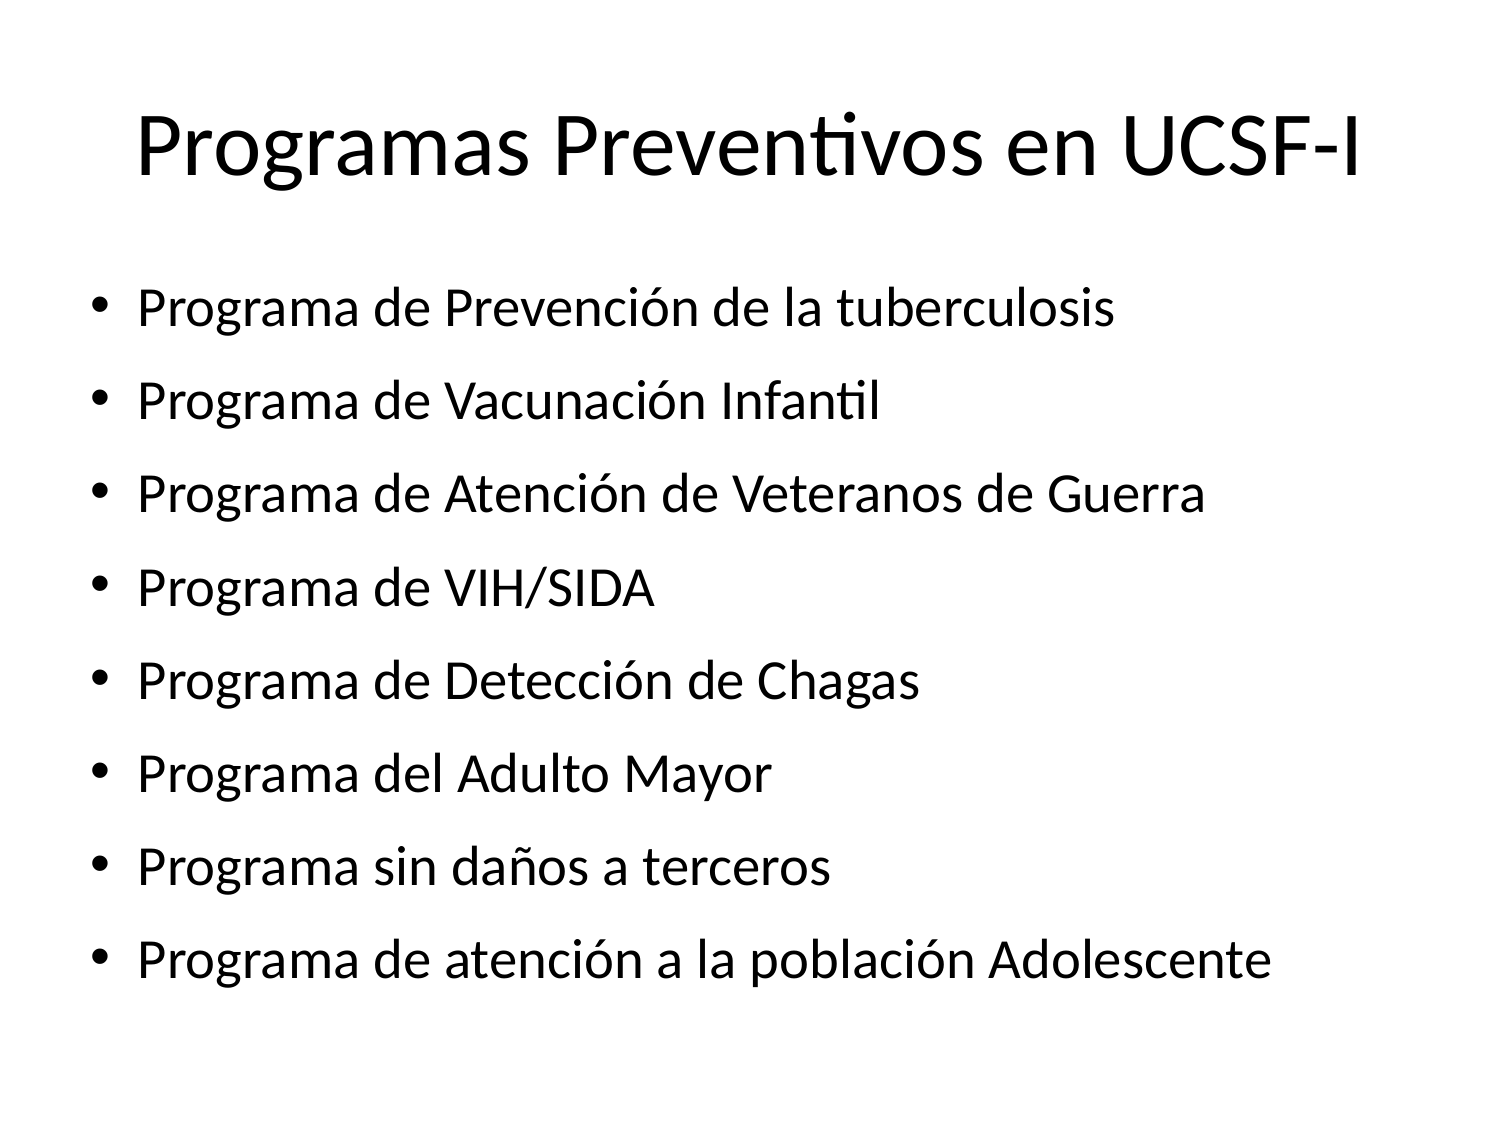

# Programas Preventivos en UCSF-I
Programa de Prevención de la tuberculosis
Programa de Vacunación Infantil
Programa de Atención de Veteranos de Guerra
Programa de VIH/SIDA
Programa de Detección de Chagas
Programa del Adulto Mayor
Programa sin daños a terceros
Programa de atención a la población Adolescente